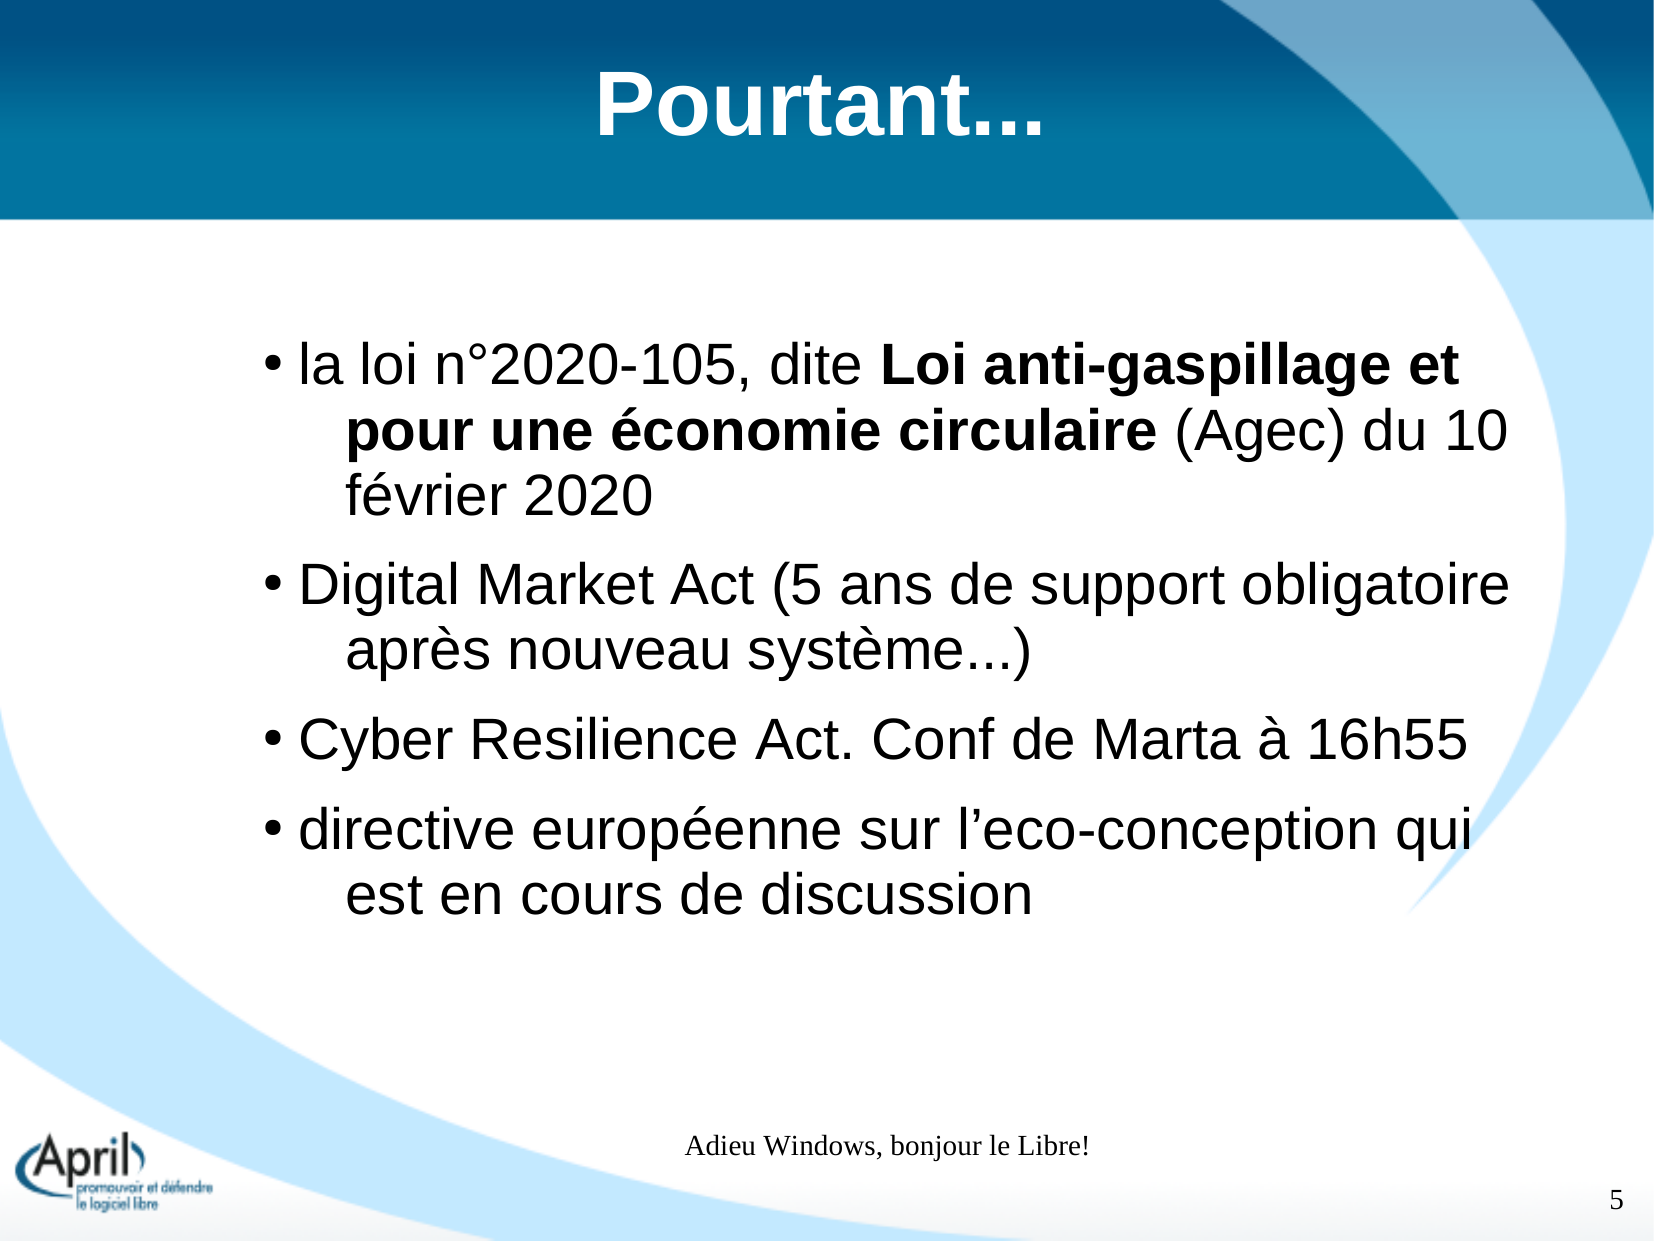

# Pourtant...
la loi n°2020-105, dite Loi anti-gaspillage et pour une économie circulaire (Agec) du 10 février 2020
Digital Market Act (5 ans de support obligatoire après nouveau système...)
Cyber Resilience Act. Conf de Marta à 16h55
directive européenne sur l’eco-conception qui est en cours de discussion
Adieu Windows, bonjour le Libre!
5